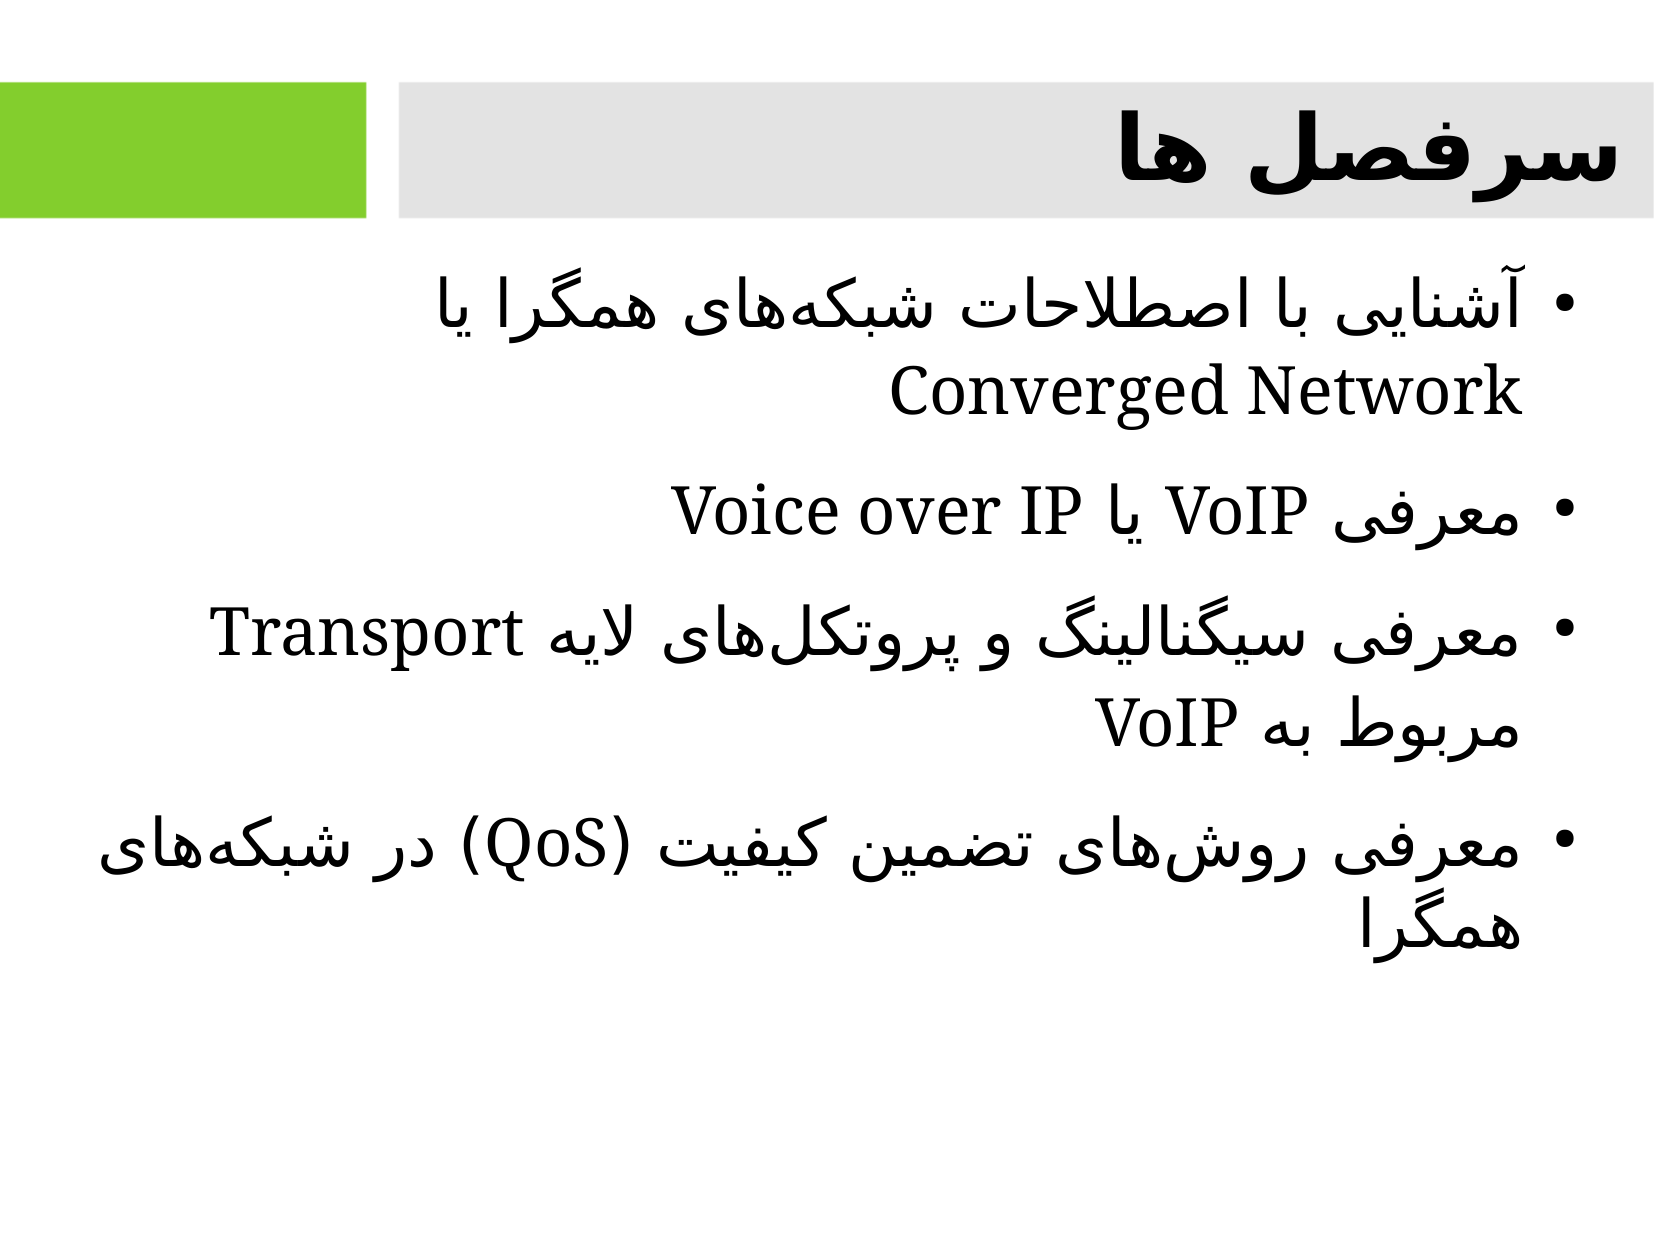

# سرفصل ها
آشنایی با اصطلاحات شبکه‌های همگرا یا Converged Network
معرفی VoIP یا Voice over IP
معرفی سیگنالینگ و پروتکل‌های لایه Transport مربوط به VoIP
معرفی روش‌های تضمین کیفیت (QoS) در شبکه‌های همگرا